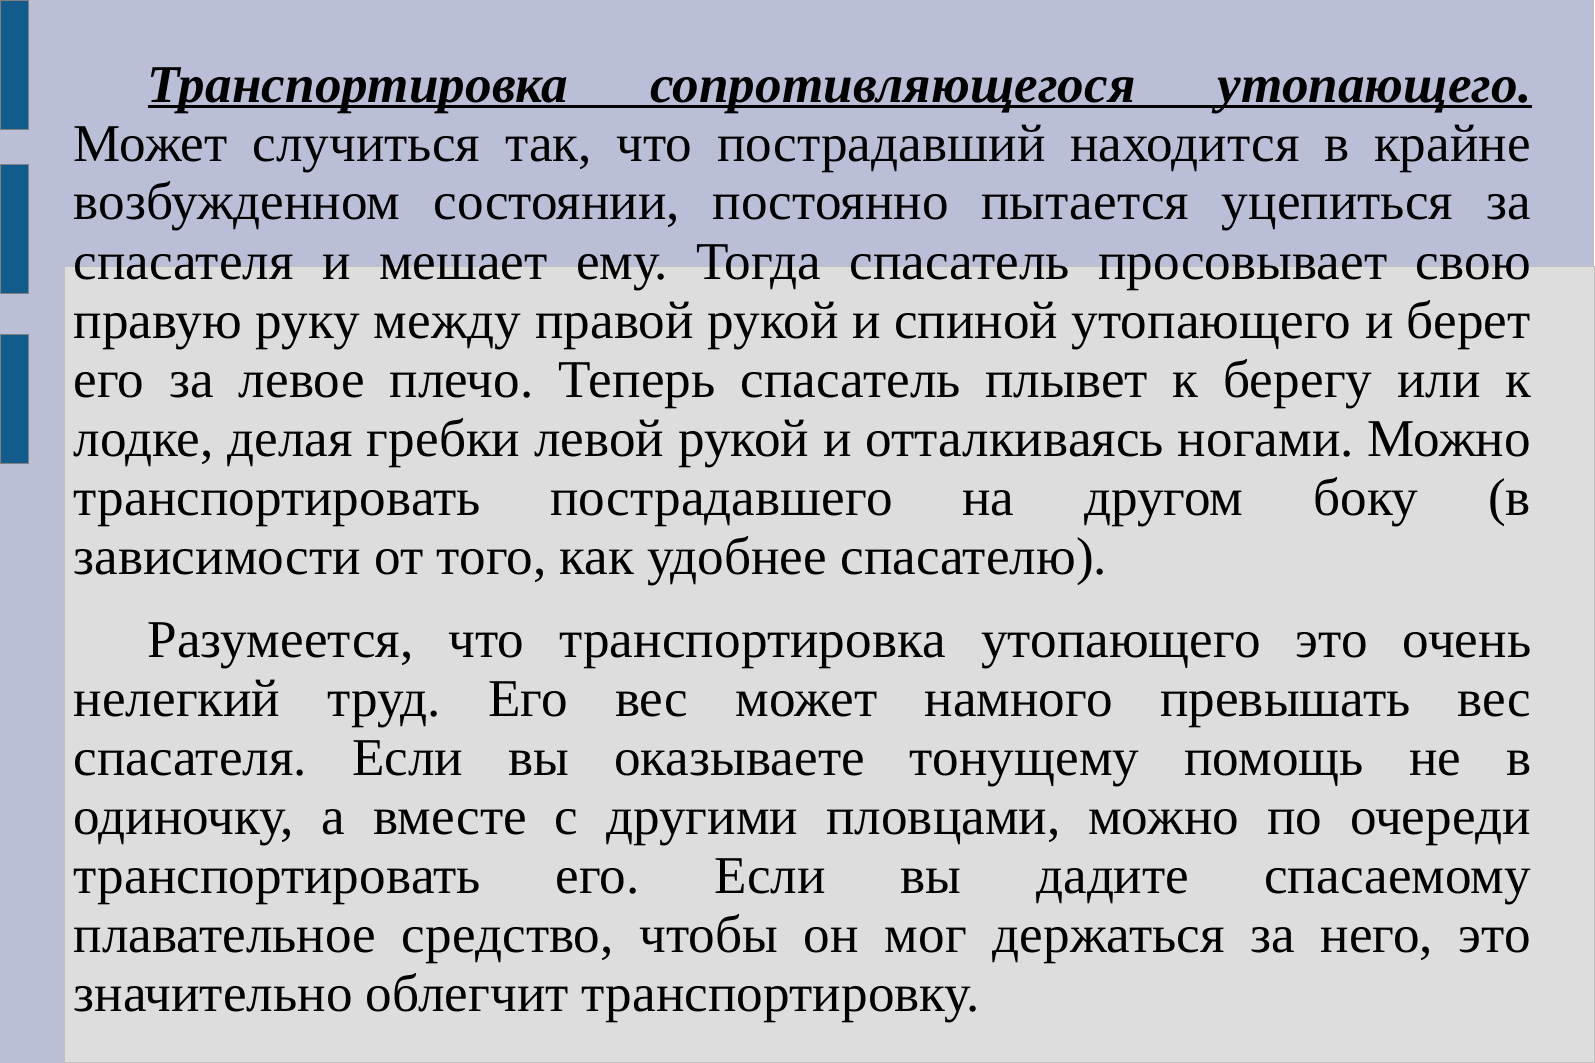

Транспортировка сопротивляющегося утопающего. Может случиться так, что пострадавший находится в крайне возбужденном состоянии, постоянно пытается уцепиться за спасателя и мешает ему. Тогда спасатель просовывает свою правую руку между правой рукой и спиной утопающего и берет его за левое плечо. Теперь спасатель плывет к берегу или к лодке, делая гребки левой рукой и отталкиваясь ногами. Можно транспортировать пострадавшего на другом боку (в зависимости от того, как удобнее спасателю).
	Разумеется, что транспортировка утопающего это очень нелегкий труд. Его вес может намного превышать вес спасателя. Если вы оказываете тонущему помощь не в одиночку, а вместе с другими пловцами, можно по очереди транспортировать его. Если вы дадите спасаемому плавательное средство, чтобы он мог держаться за него, это значительно облегчит транспортировку.